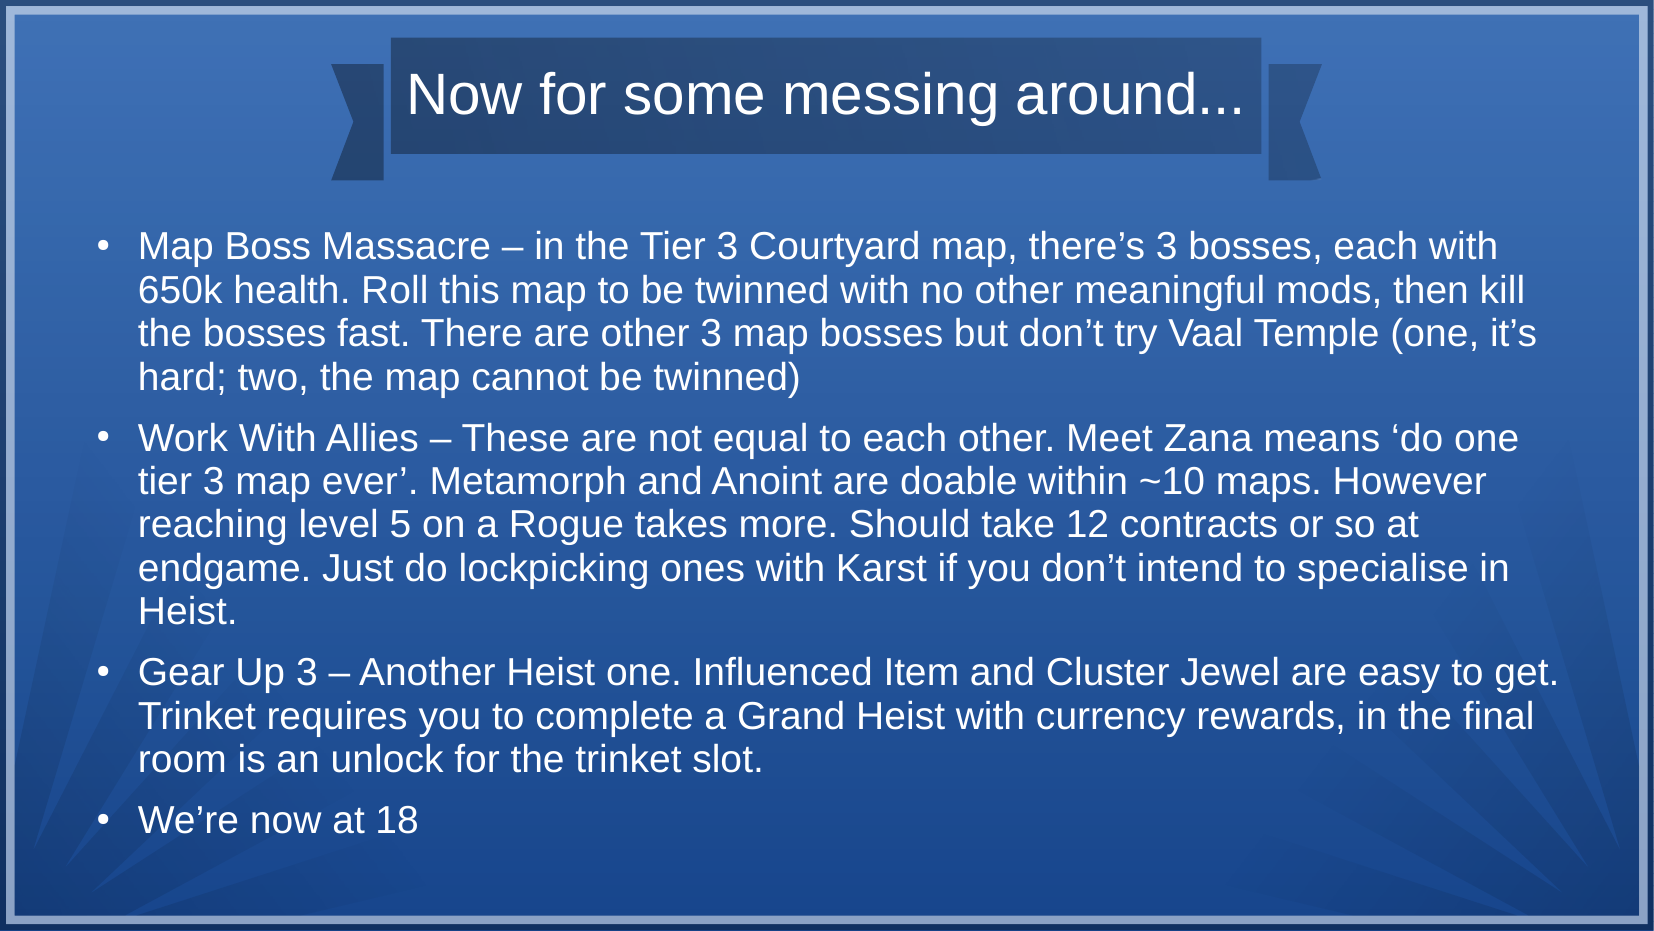

# Now for some messing around...
Map Boss Massacre – in the Tier 3 Courtyard map, there’s 3 bosses, each with 650k health. Roll this map to be twinned with no other meaningful mods, then kill the bosses fast. There are other 3 map bosses but don’t try Vaal Temple (one, it’s hard; two, the map cannot be twinned)
Work With Allies – These are not equal to each other. Meet Zana means ‘do one tier 3 map ever’. Metamorph and Anoint are doable within ~10 maps. However reaching level 5 on a Rogue takes more. Should take 12 contracts or so at endgame. Just do lockpicking ones with Karst if you don’t intend to specialise in Heist.
Gear Up 3 – Another Heist one. Influenced Item and Cluster Jewel are easy to get. Trinket requires you to complete a Grand Heist with currency rewards, in the final room is an unlock for the trinket slot.
We’re now at 18